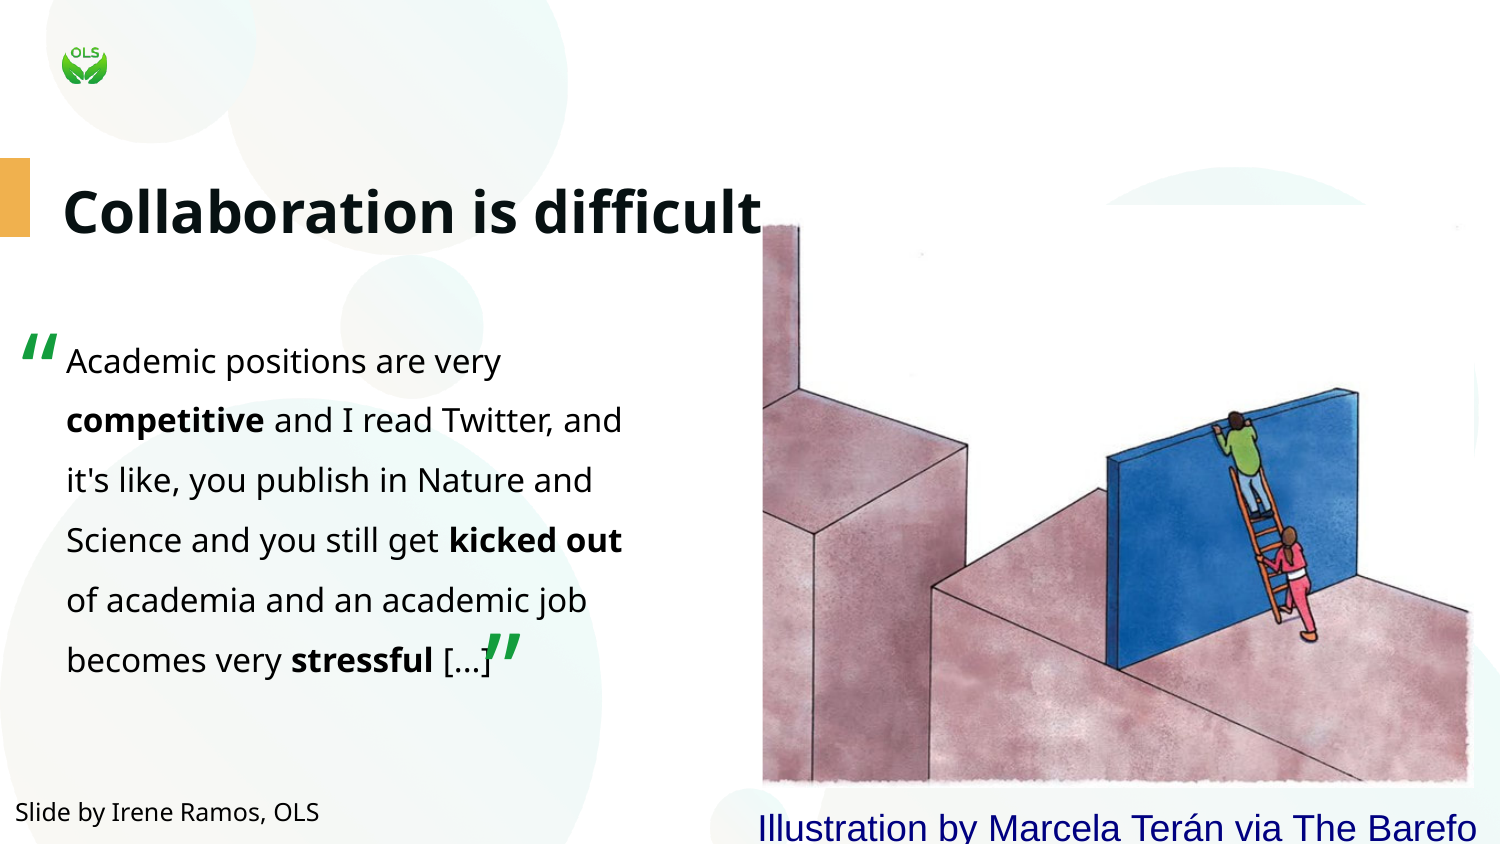

Collaboration is difficult
“
# Academic positions are very competitive and I read Twitter, and it's like, you publish in Nature and Science and you still get kicked out of academia and an academic job becomes very stressful [...]
”
Slide by Irene Ramos, OLS
Illustration by Marcela Terán via The Barefoot Guide (CC-BY-NC)